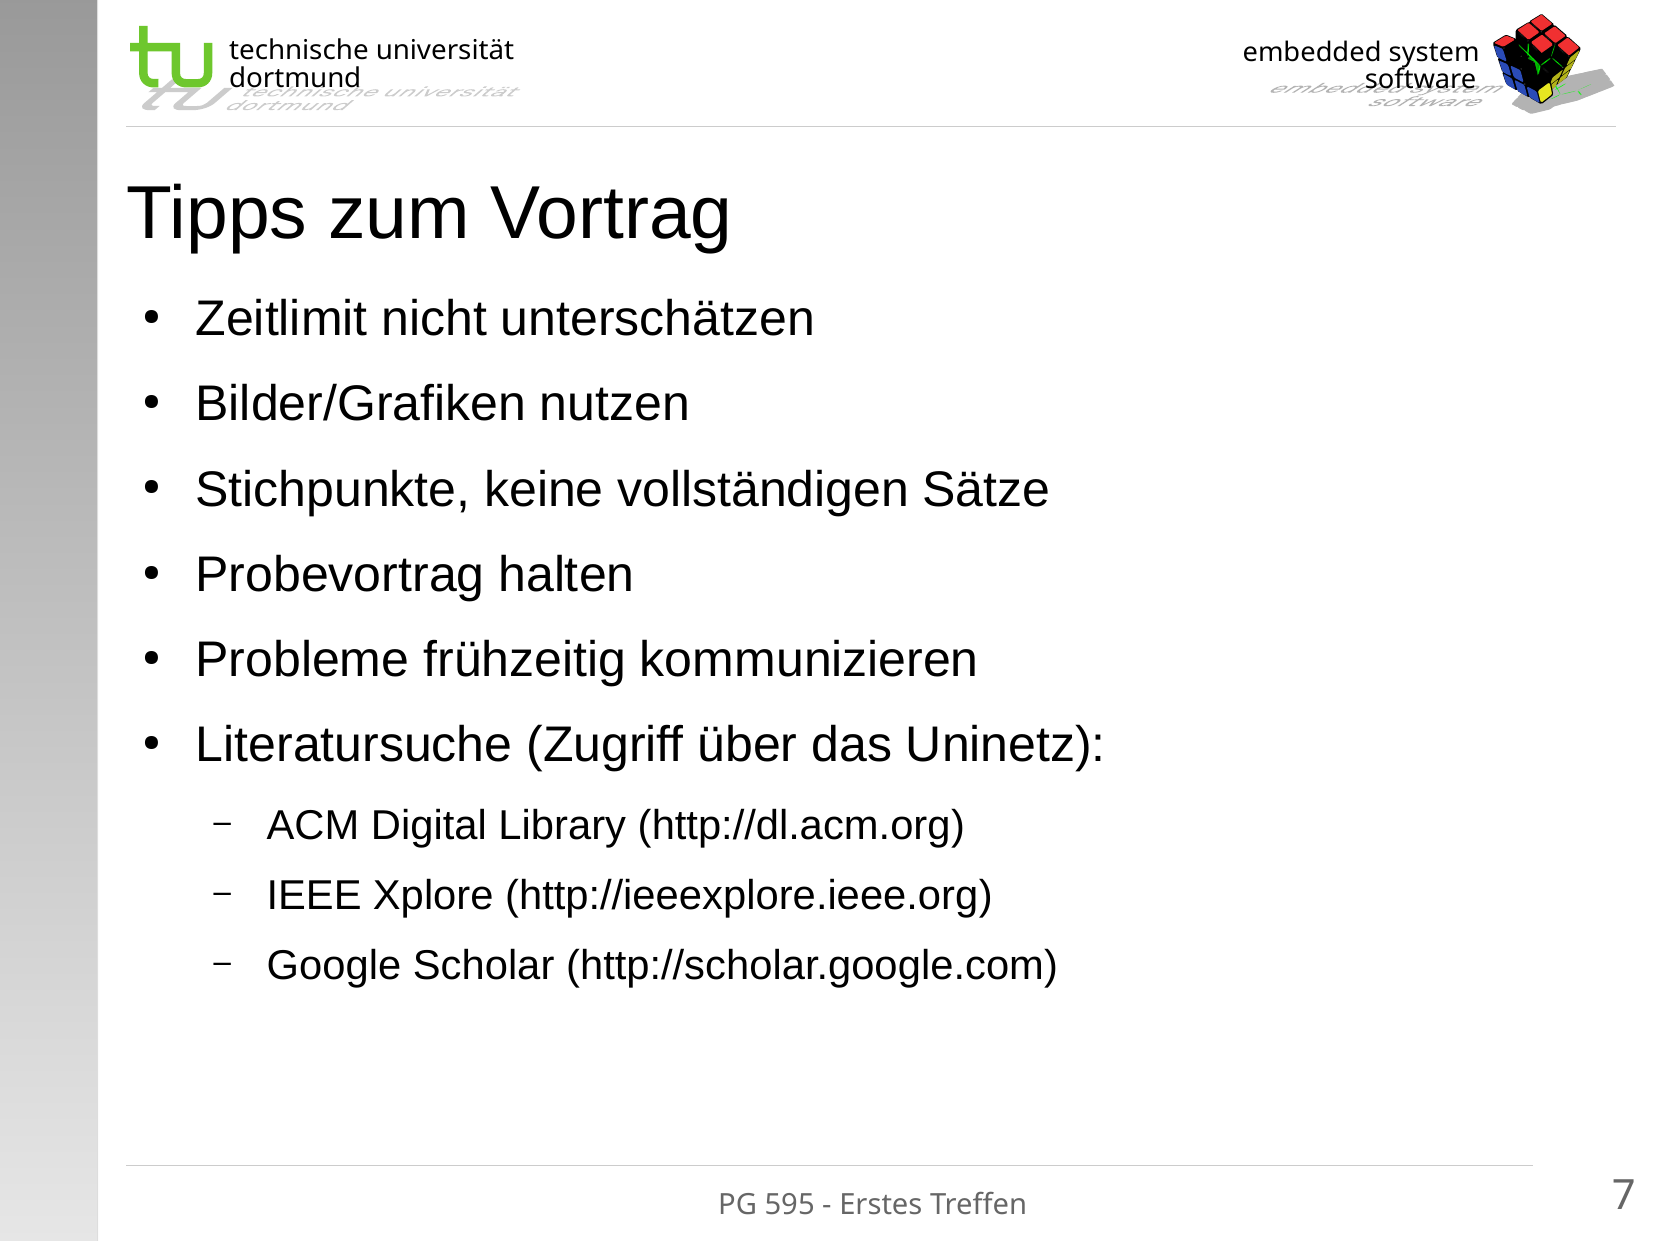

# Tipps zum Vortrag
Zeitlimit nicht unterschätzen
Bilder/Grafiken nutzen
Stichpunkte, keine vollständigen Sätze
Probevortrag halten
Probleme frühzeitig kommunizieren
Literatursuche (Zugriff über das Uninetz):
ACM Digital Library (http://dl.acm.org)
IEEE Xplore (http://ieeexplore.ieee.org)
Google Scholar (http://scholar.google.com)
7
PG 595 - Erstes Treffen